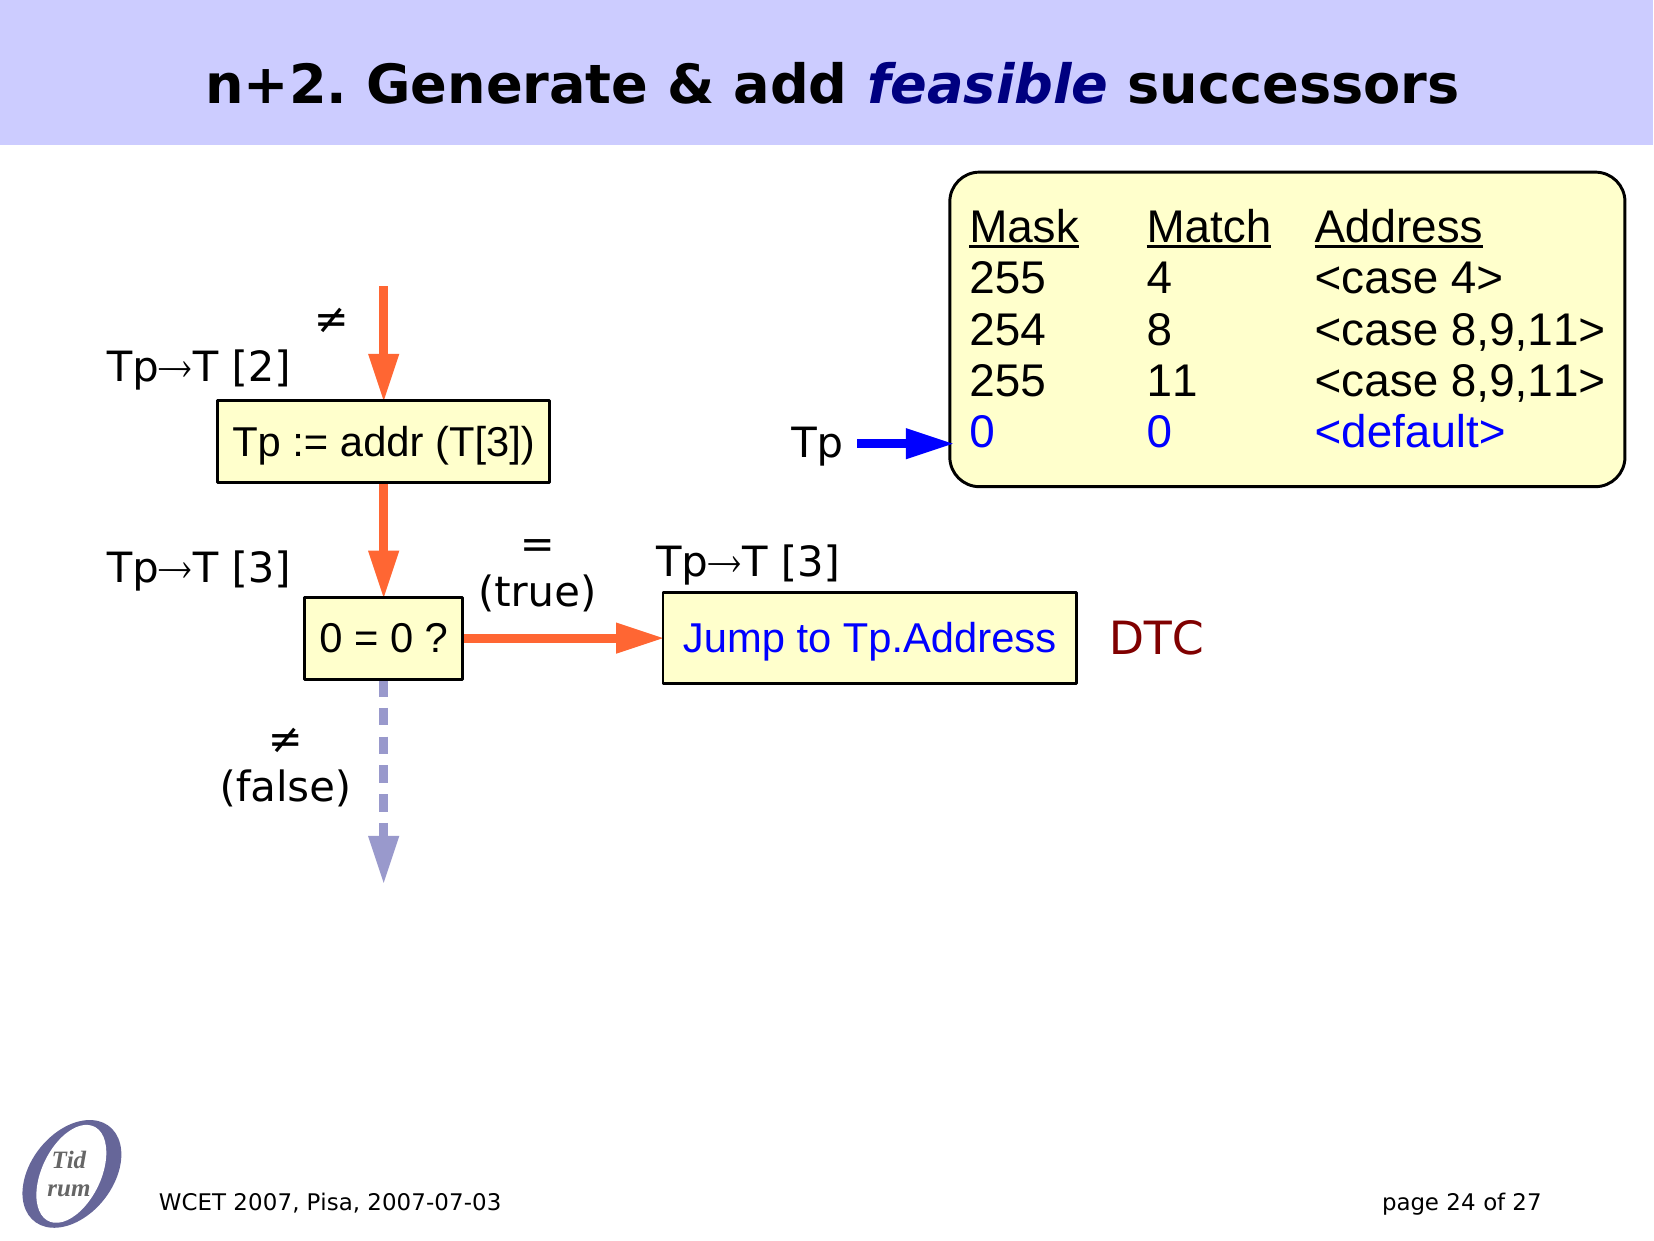

# n+2. Generate & add feasible successors
Mask	Match	Address
255	4	<case 4>
254	8	<case 8,9,11>
255	11	<case 8,9,11>
0	0	<default>
≠
TpT [2]
Tp := addr (T[3])
Tp
=
(true)
TpT [3]
TpT [3]
Jump to Tp.Address
0 = 0 ?
DTC
≠
(false)